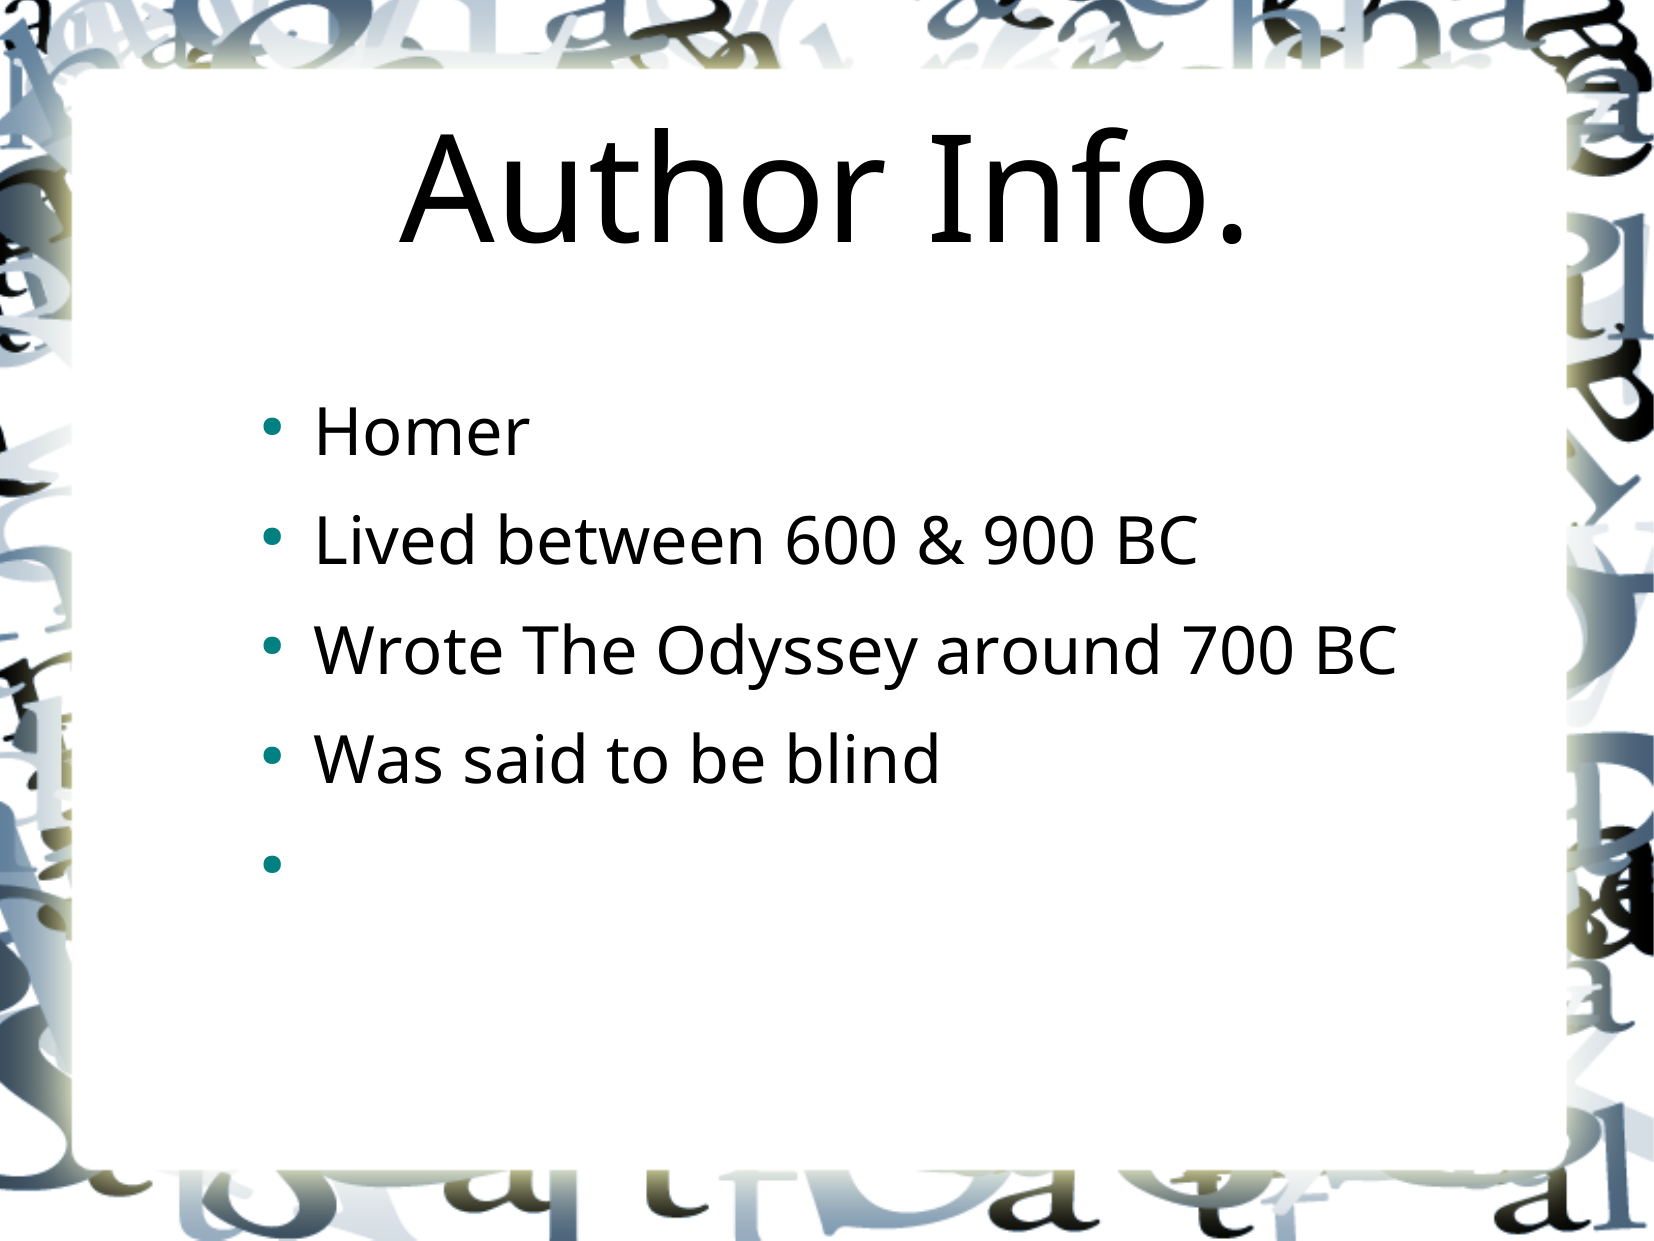

# Author Info.
Homer
Lived between 600 & 900 BC
Wrote The Odyssey around 700 BC
Was said to be blind